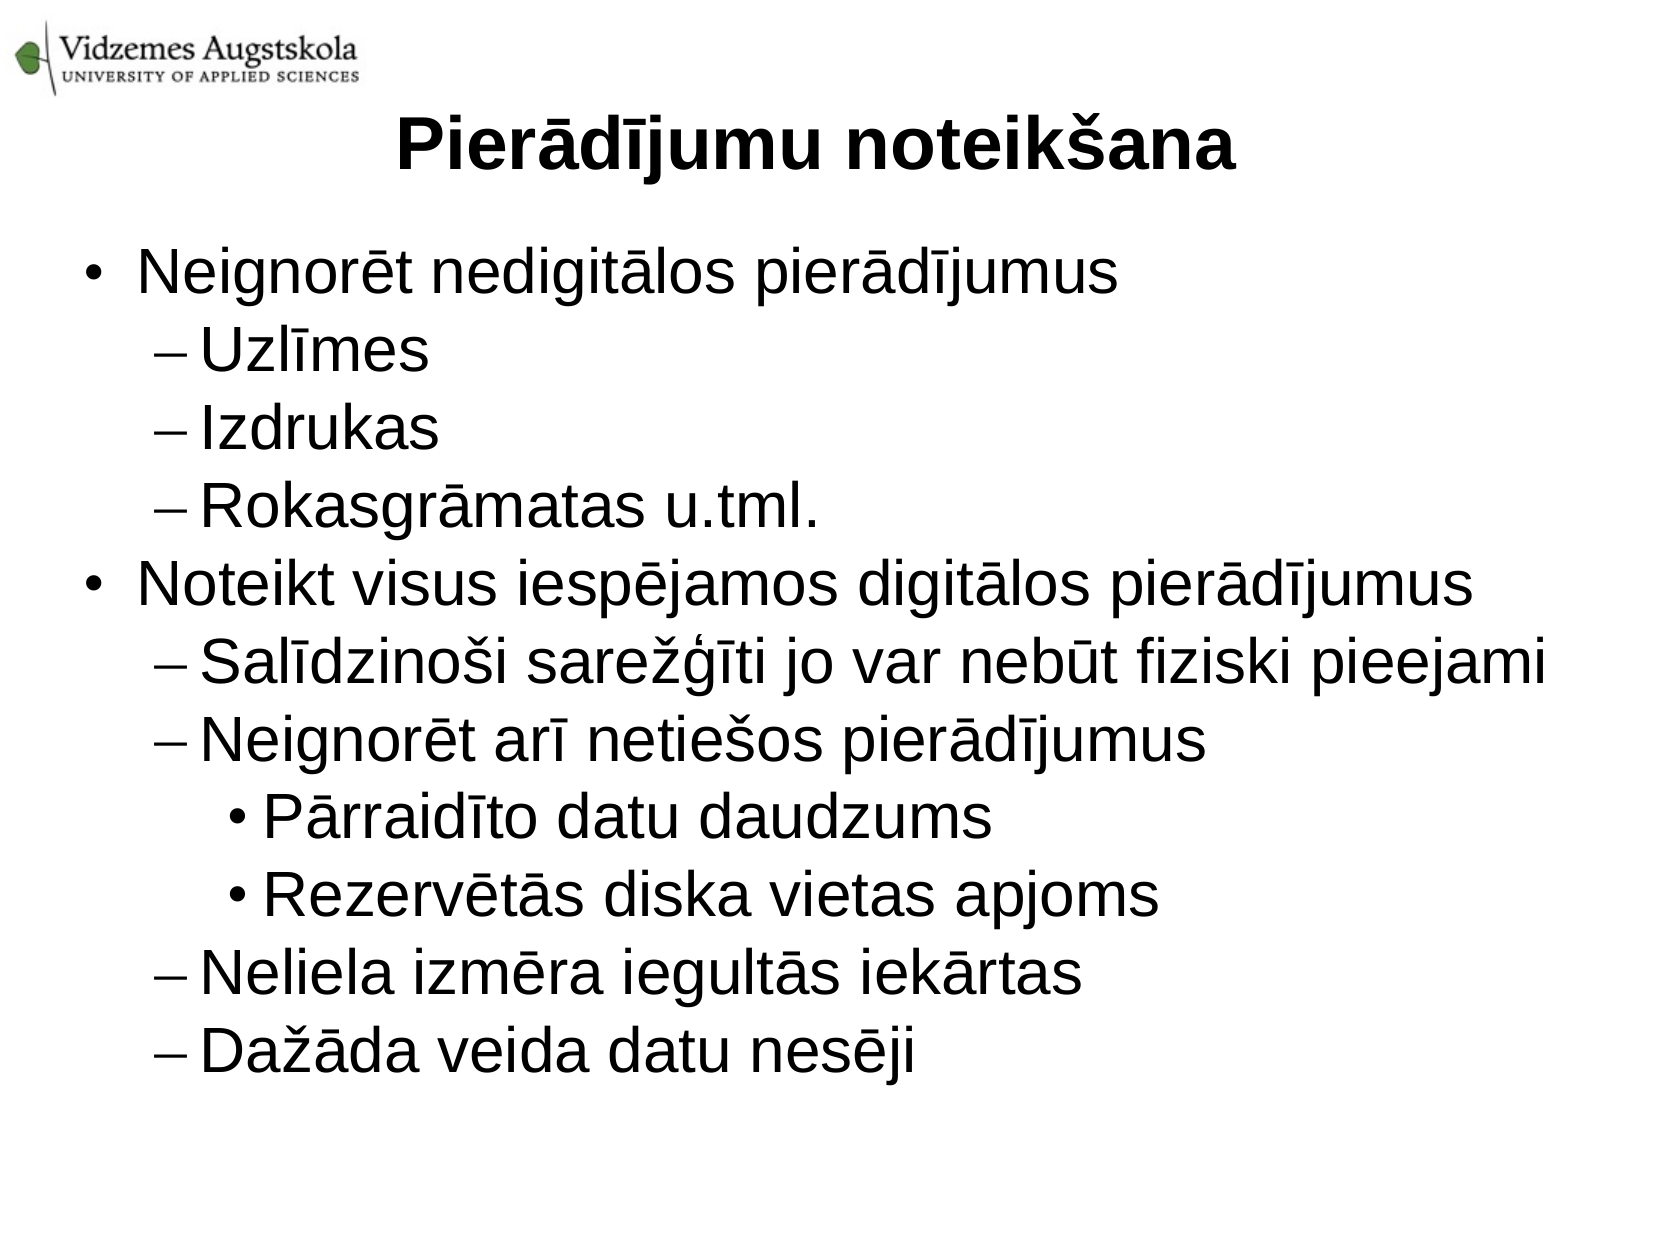

# Pierādījumu noteikšana
Neignorēt nedigitālos pierādījumus
Uzlīmes
Izdrukas
Rokasgrāmatas u.tml.
Noteikt visus iespējamos digitālos pierādījumus
Salīdzinoši sarežģīti jo var nebūt fiziski pieejami
Neignorēt arī netiešos pierādījumus
Pārraidīto datu daudzums
Rezervētās diska vietas apjoms
Neliela izmēra iegultās iekārtas
Dažāda veida datu nesēji